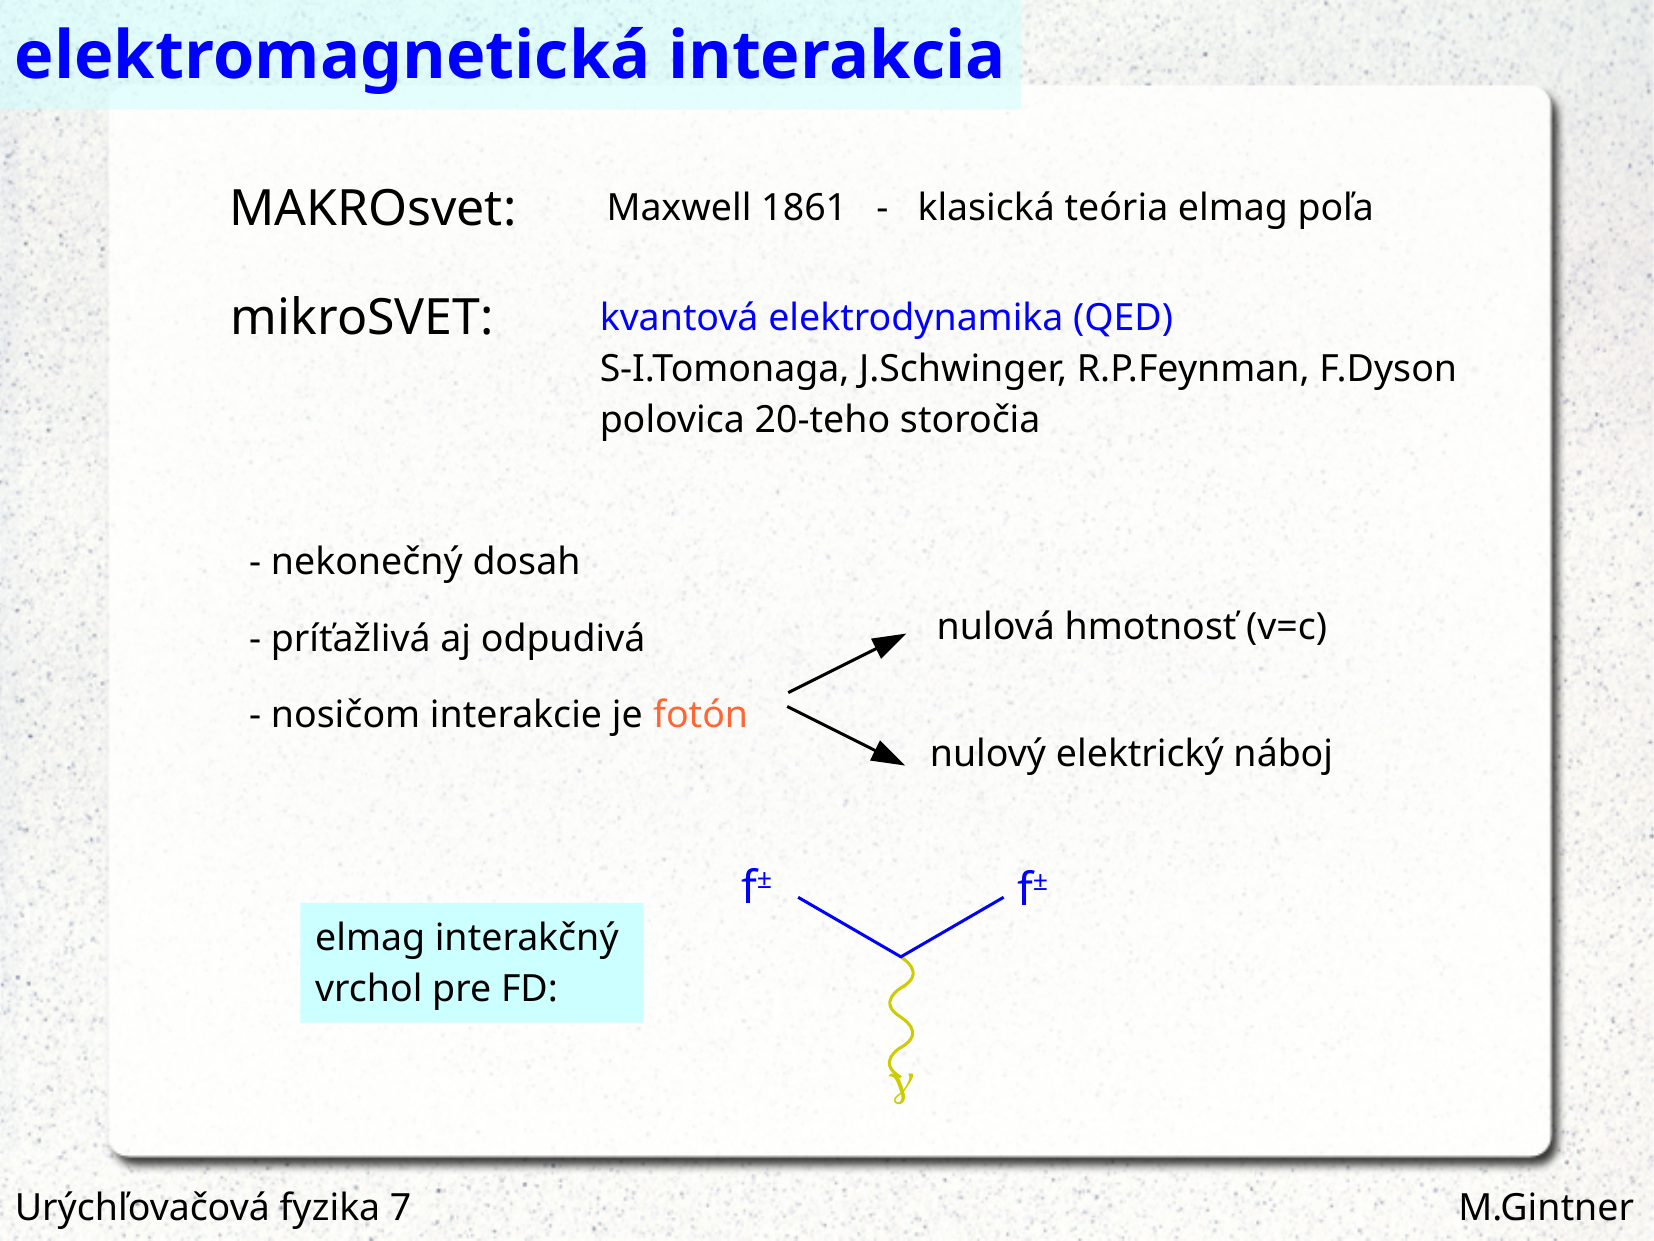

elektromagnetická interakcia
MAKROsvet:
Maxwell 1861 - klasická teória elmag poľa
mikroSVET:
kvantová elektrodynamika (QED)
S-I.Tomonaga, J.Schwinger, R.P.Feynman, F.Dyson
polovica 20-teho storočia
- nekonečný dosah
- príťažlivá aj odpudivá
- nosičom interakcie je fotón
nulová hmotnosť (v=c)
nulový elektrický náboj
f±
f±
g
elmag interakčný
vrchol pre FD:
Urýchľovačová fyzika 7
M.Gintner